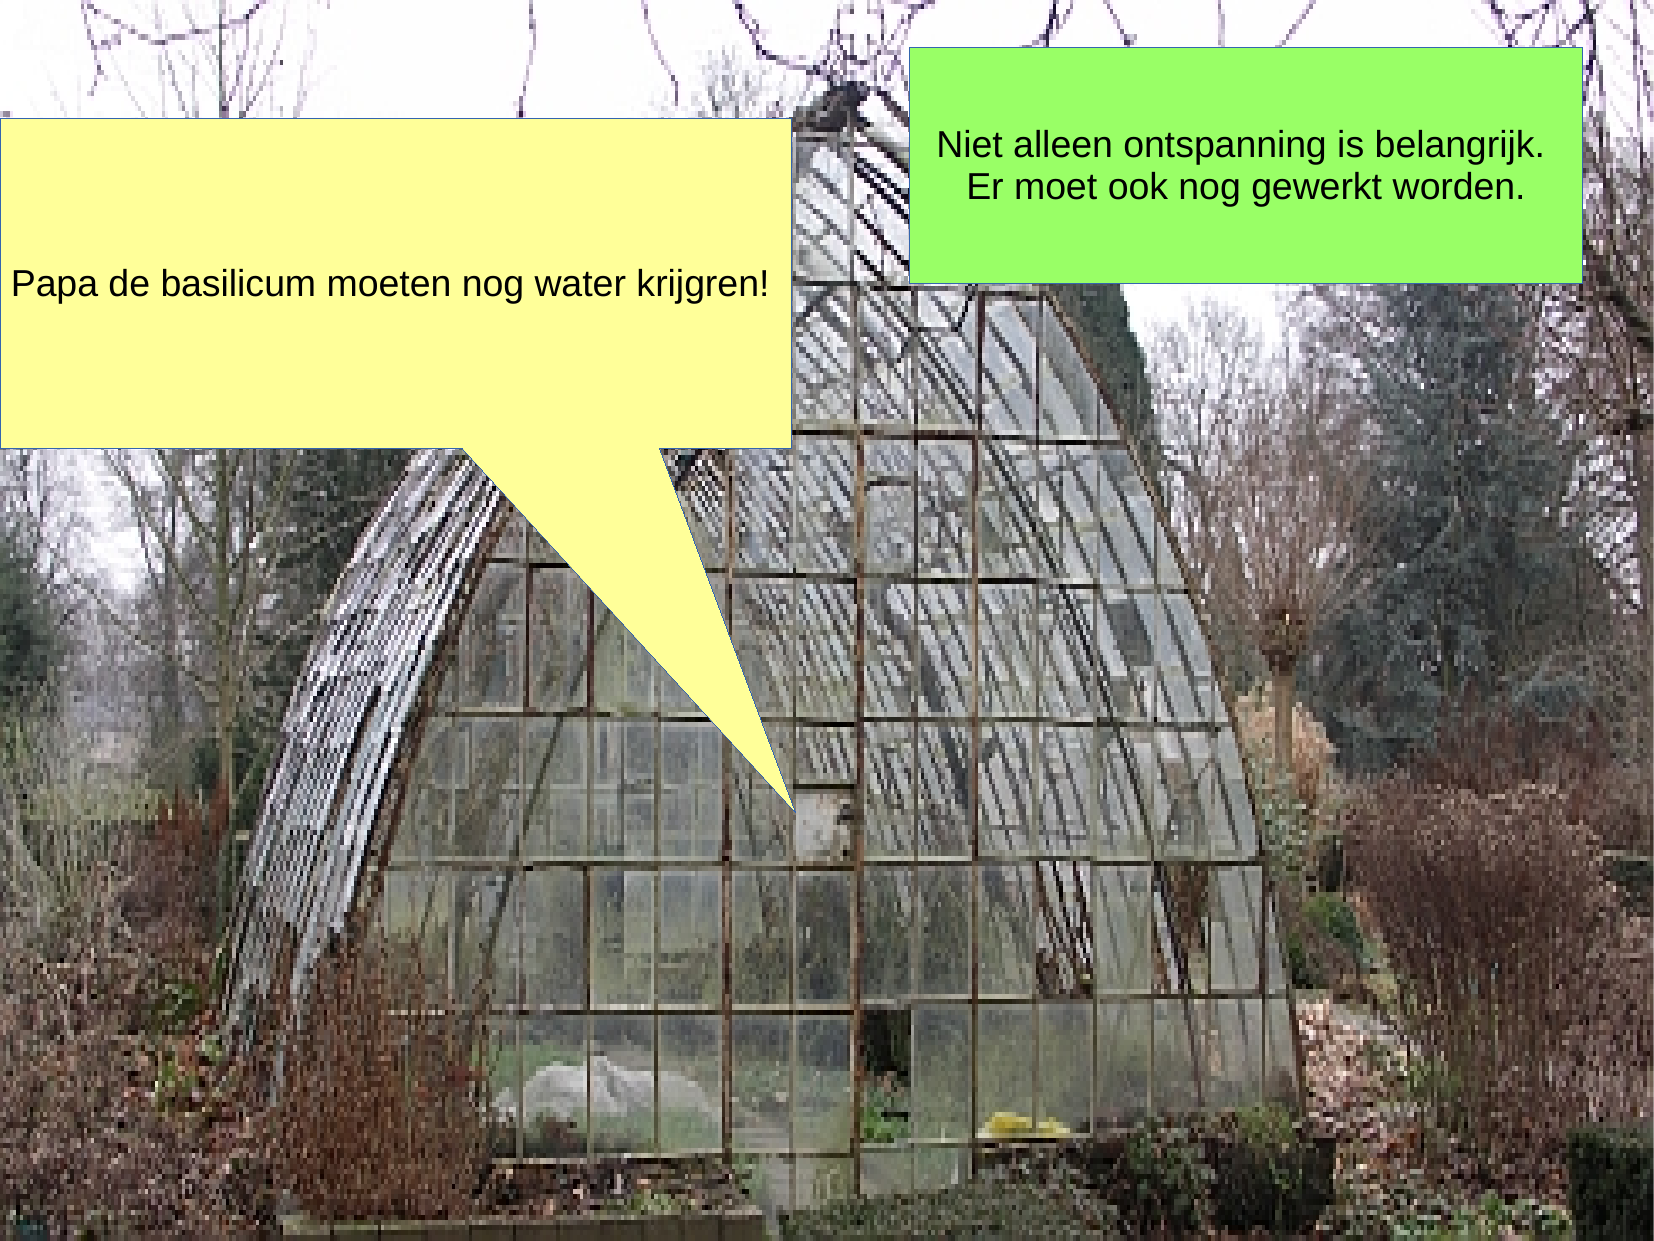

Niet alleen ontspanning is belangrijk.
Er moet ook nog gewerkt worden.
Papa de basilicum moeten nog water krijgren!